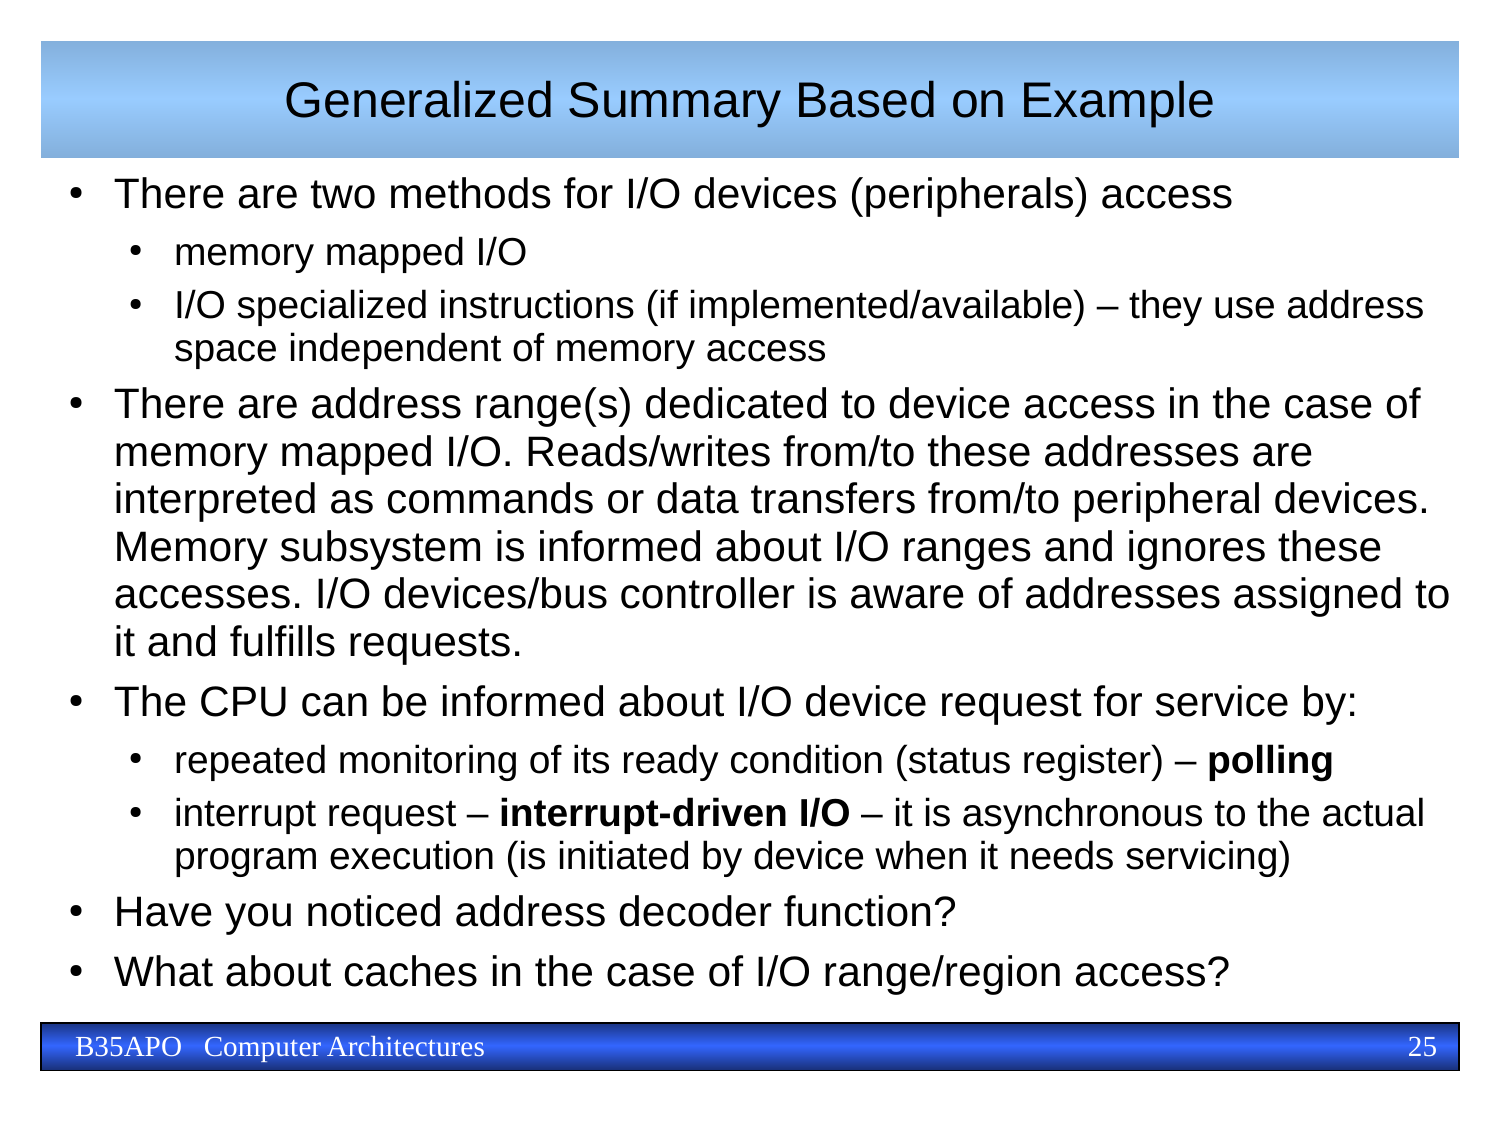

# Generalized Summary Based on Example
There are two methods for I/O devices (peripherals) access
memory mapped I/O
I/O specialized instructions (if implemented/available) – they use address space independent of memory access
There are address range(s) dedicated to device access in the case of memory mapped I/O. Reads/writes from/to these addresses are interpreted as commands or data transfers from/to peripheral devices. Memory subsystem is informed about I/O ranges and ignores these accesses. I/O devices/bus controller is aware of addresses assigned to it and fulfills requests.
The CPU can be informed about I/O device request for service by:
repeated monitoring of its ready condition (status register) – polling
interrupt request – interrupt-driven I/O – it is asynchronous to the actual program execution (is initiated by device when it needs servicing)
Have you noticed address decoder function?
What about caches in the case of I/O range/region access?
B35APO Computer Architectures
25